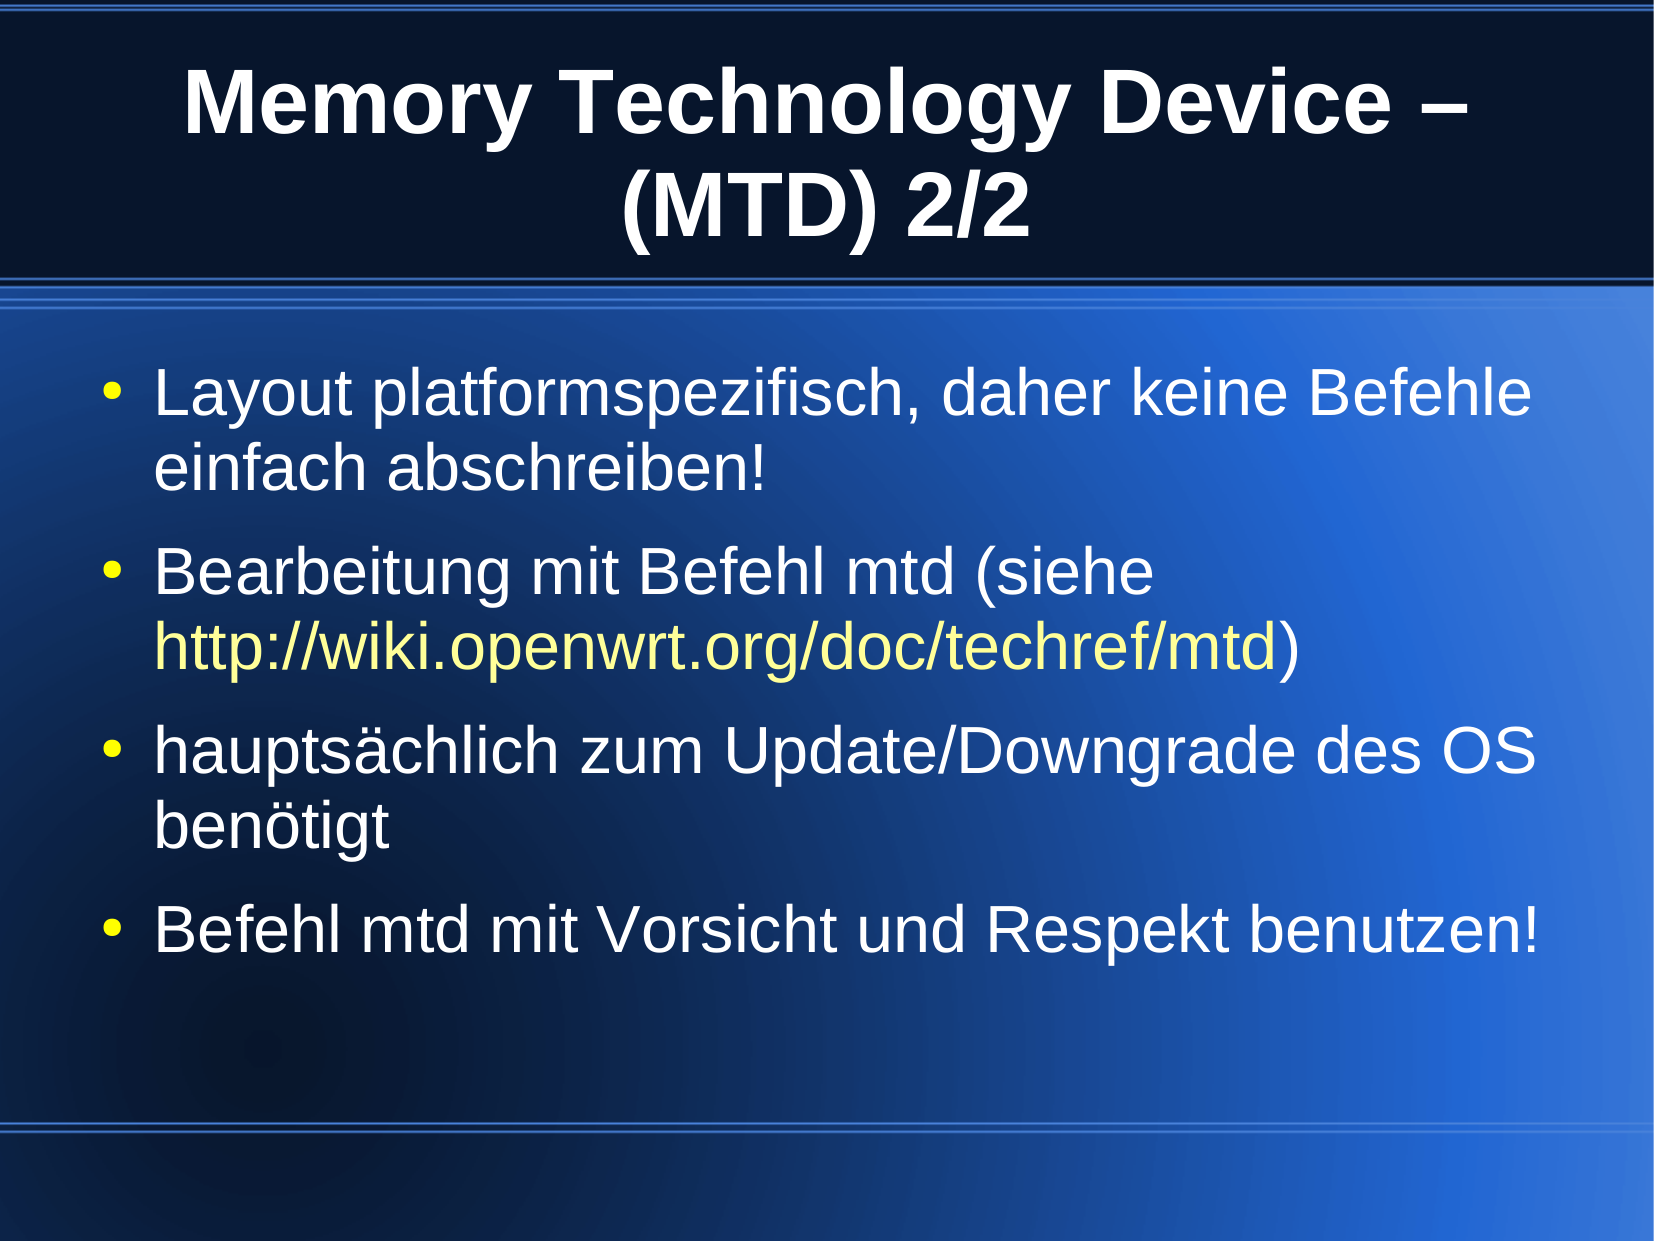

# Memory Technology Device – (MTD) 2/2
Layout platformspezifisch, daher keine Befehle einfach abschreiben!
Bearbeitung mit Befehl mtd (siehe http://wiki.openwrt.org/doc/techref/mtd)
hauptsächlich zum Update/Downgrade des OS benötigt
Befehl mtd mit Vorsicht und Respekt benutzen!